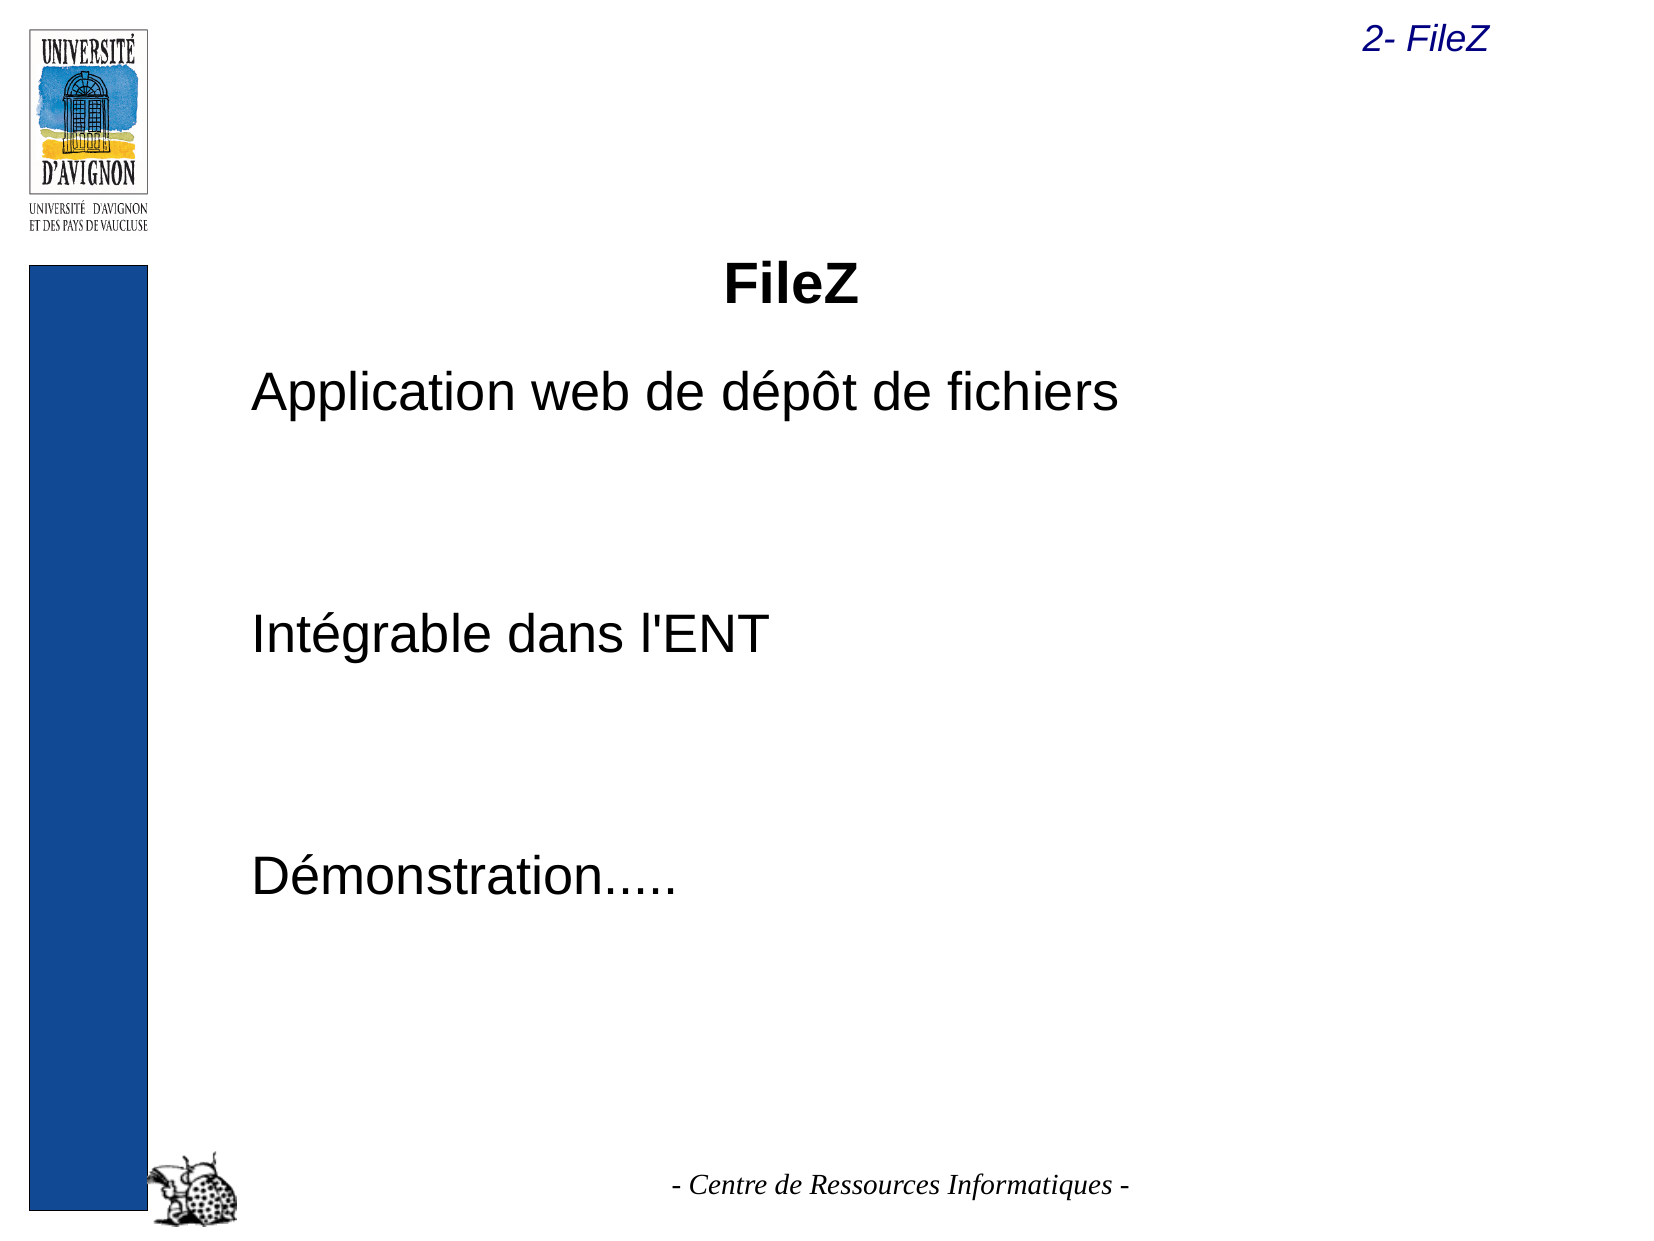

2- FileZ
FileZ
Application web de dépôt de fichiers
Intégrable dans l'ENT
Démonstration.....
 - Centre de Ressources Informatiques -